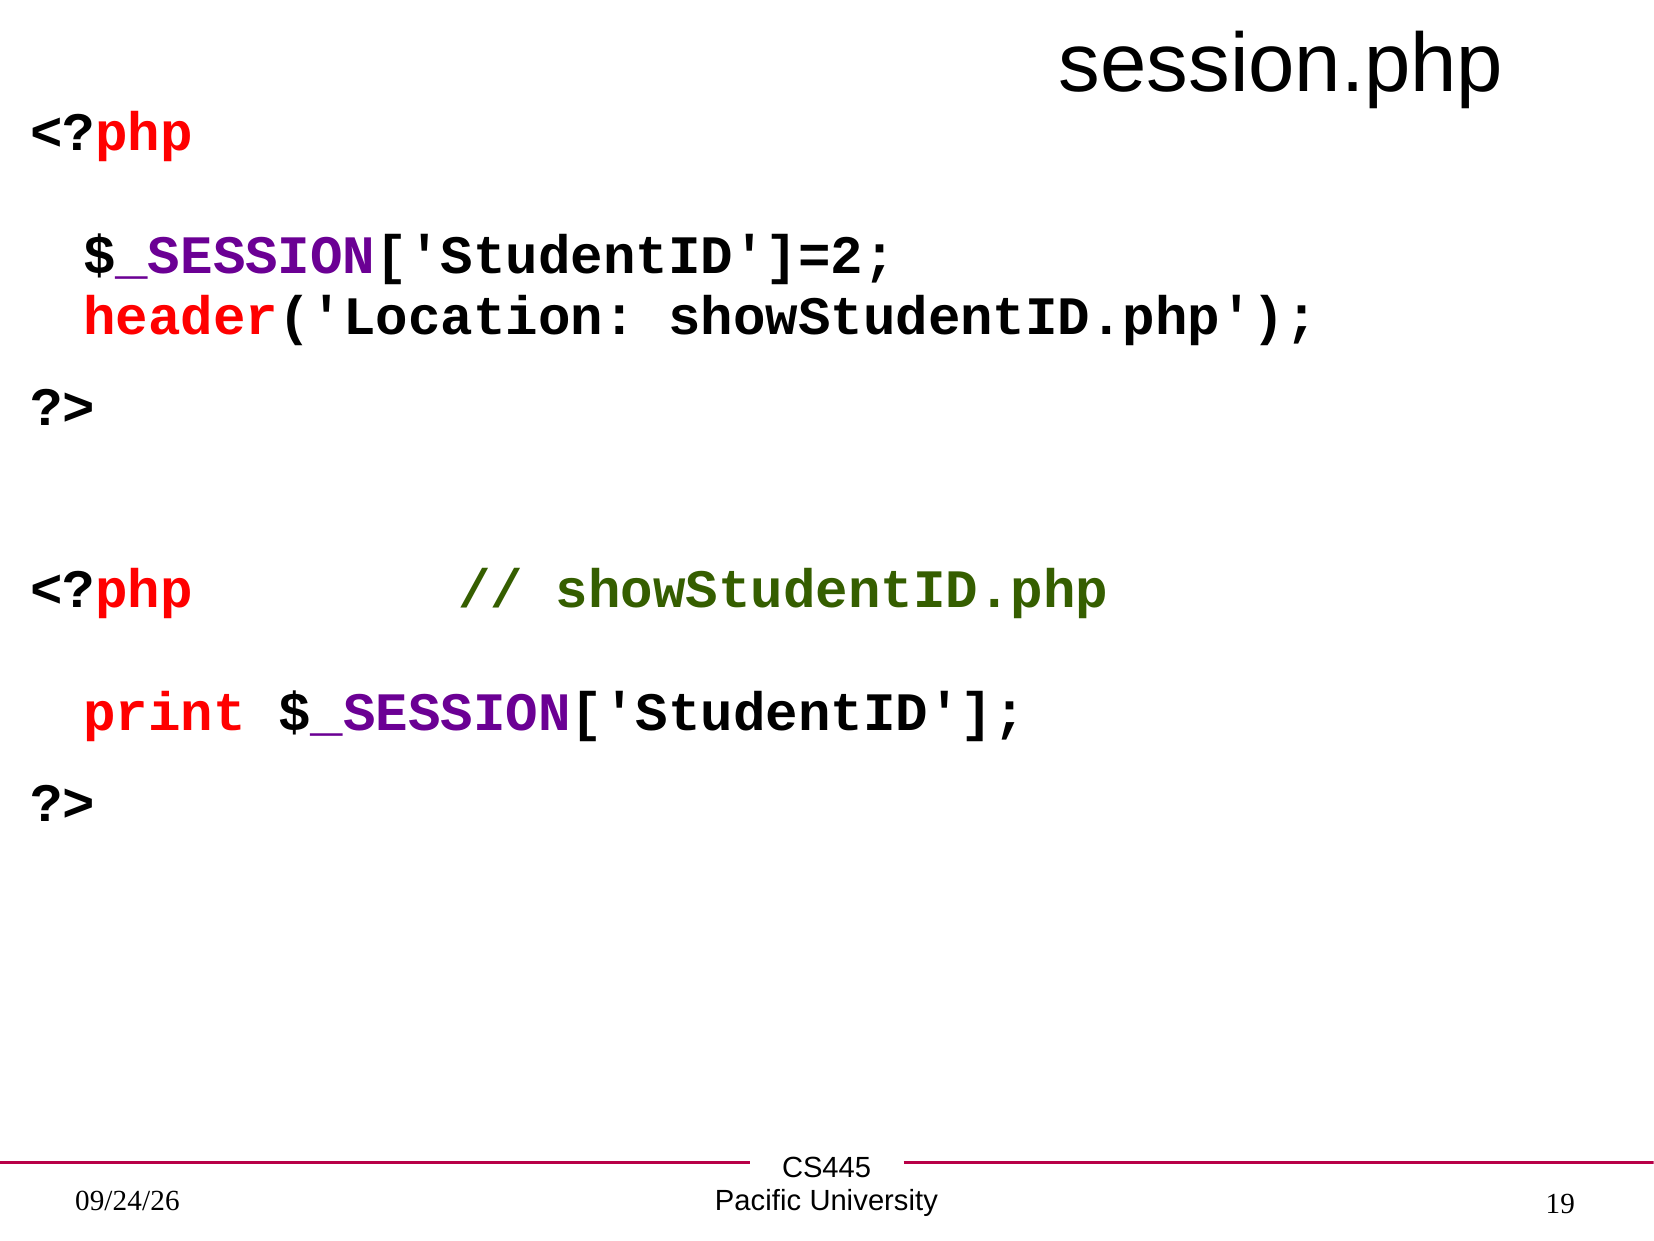

# session.php
<?php
$_SESSION['StudentID']=2;
header('Location: showStudentID.php');
?>
<?php				// showStudentID.php
print $_SESSION['StudentID'];
?>